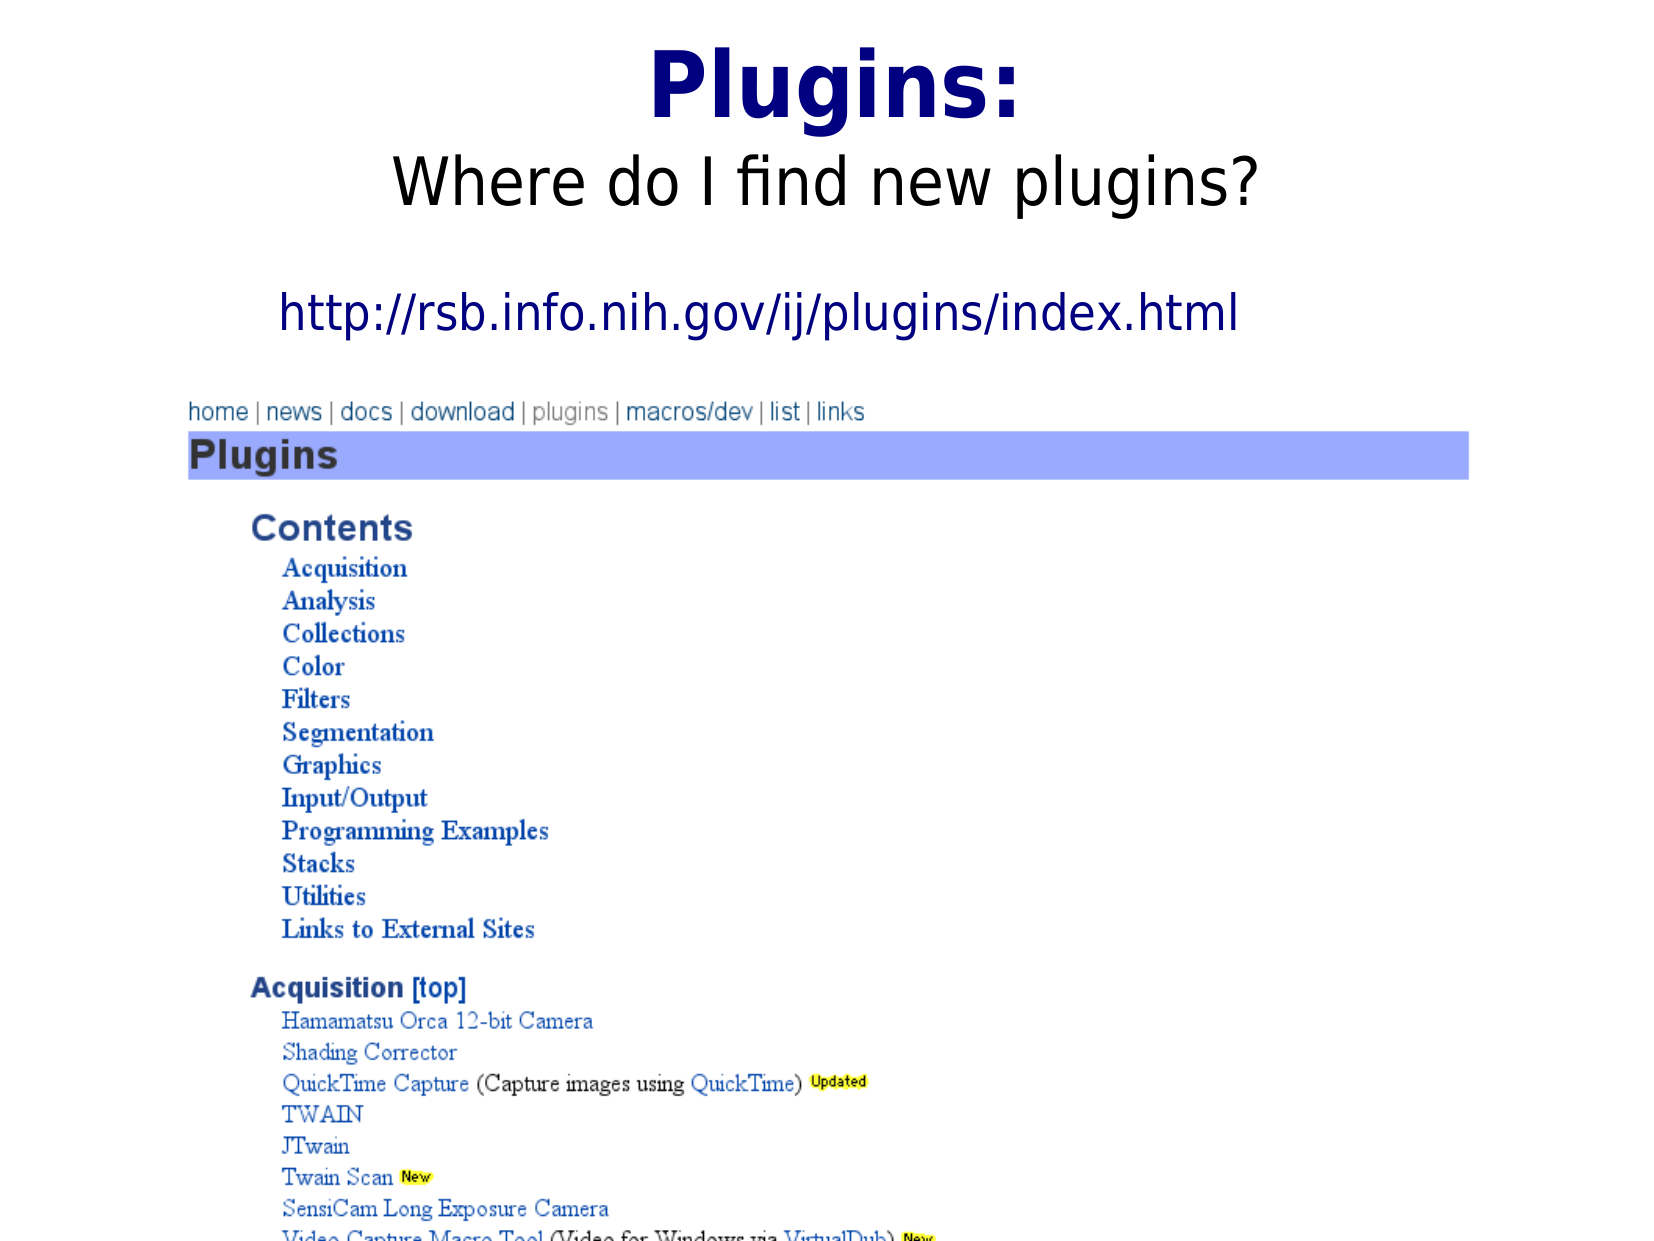

Plugins:
# Where do I find new plugins?
http://rsb.info.nih.gov/ij/plugins/index.html